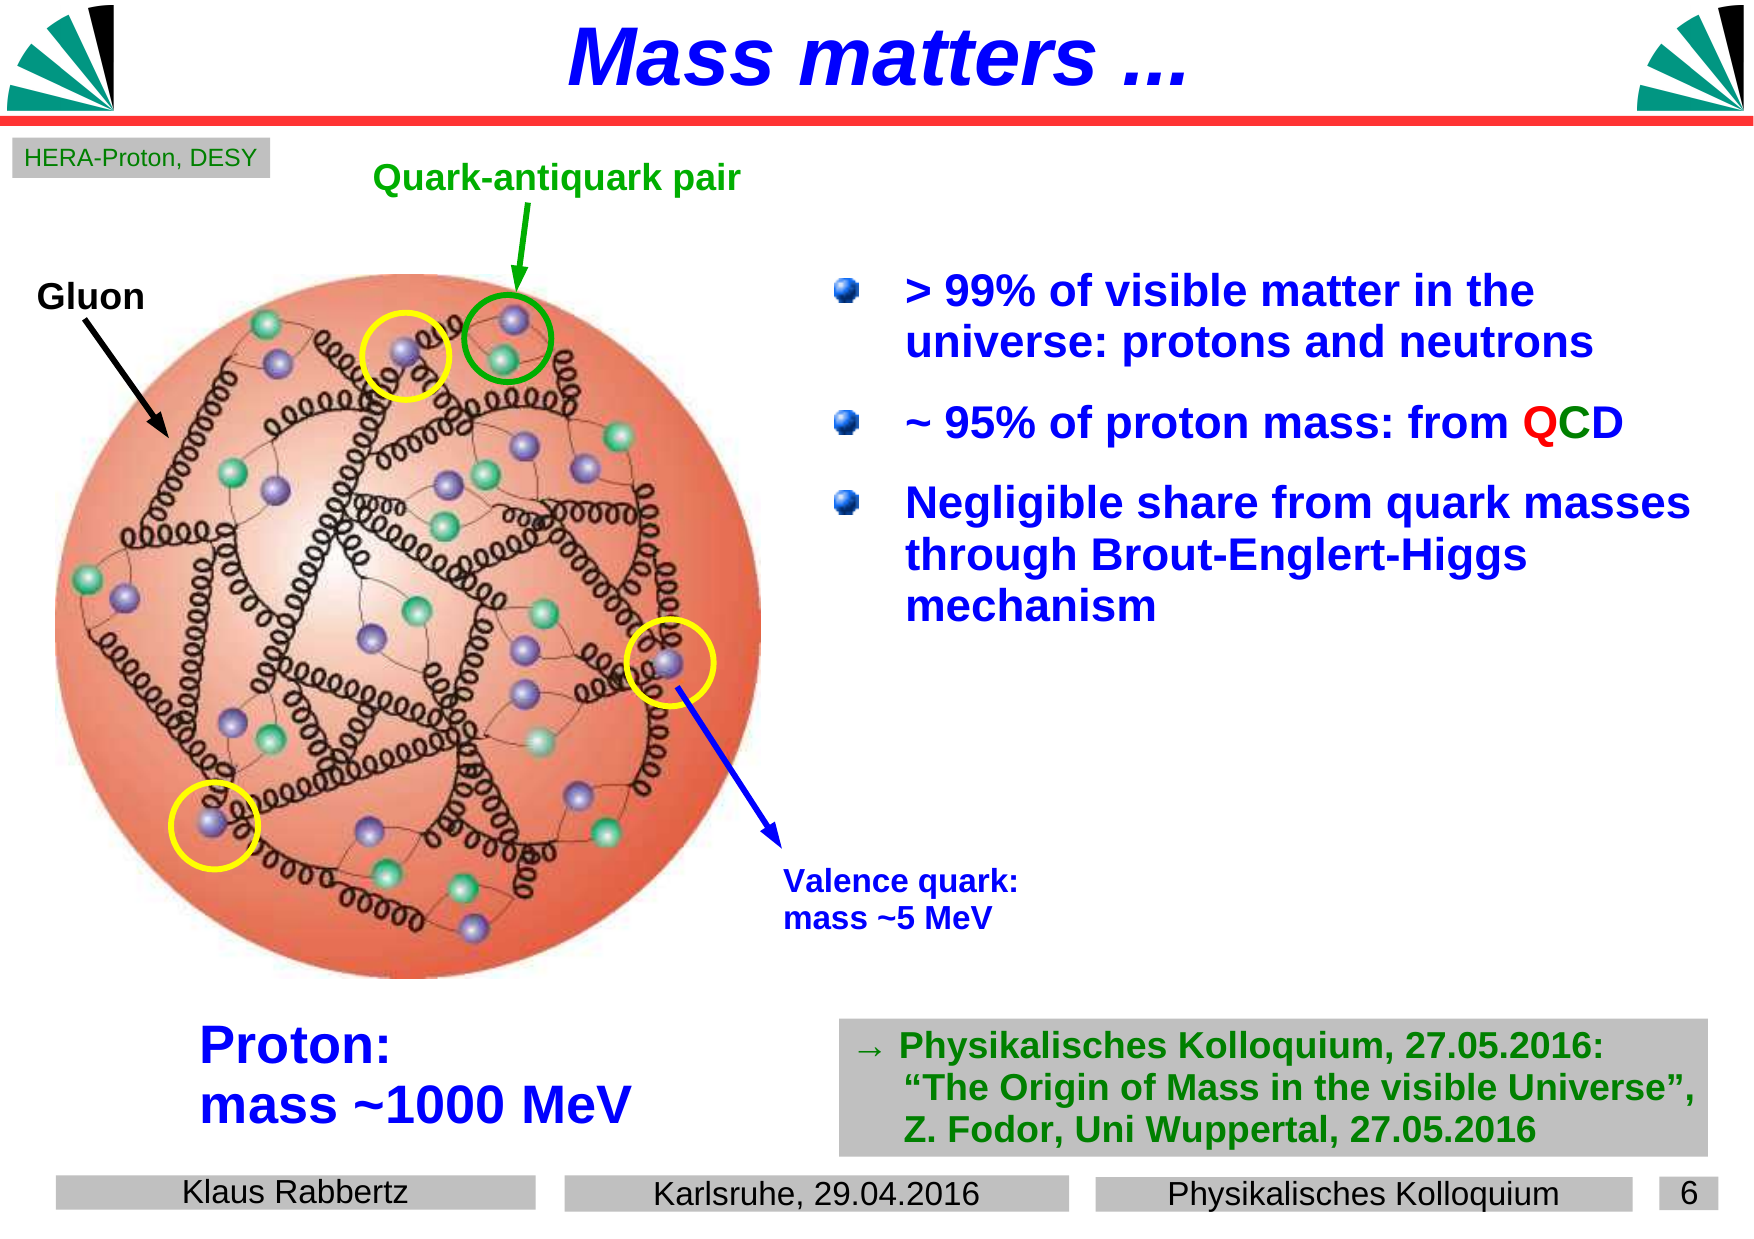

# Mass matters ...
HERA-Proton, DESY
Quark-antiquark pair
> 99% of visible matter in the universe: protons and neutrons
~ 95% of proton mass: from QCD
Negligible share from quark masses through Brout-Englert-Higgs mechanism
Gluon
Valence quark:
mass ~5 MeV
Proton:
mass ~1000 MeV
→ Physikalisches Kolloquium, 27.05.2016:
 “The Origin of Mass in the visible Universe”,
 Z. Fodor, Uni Wuppertal, 27.05.2016